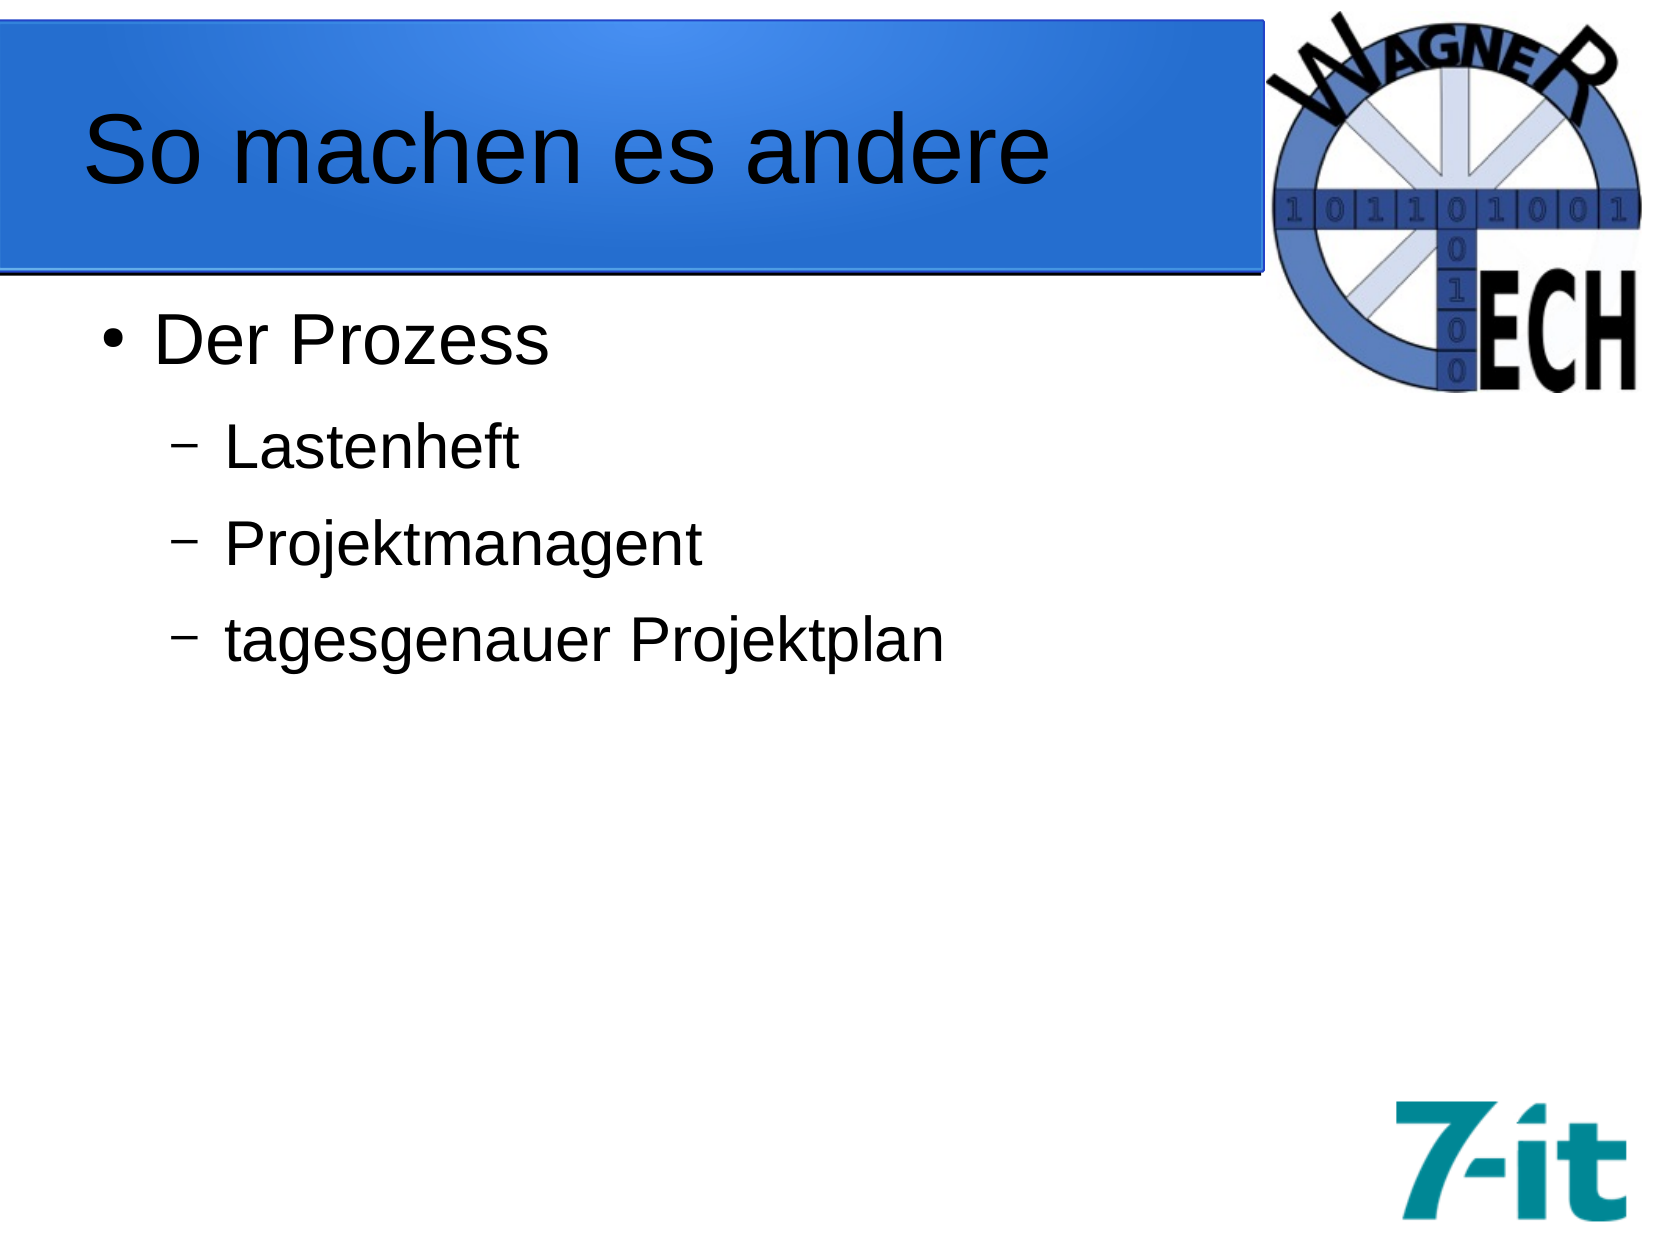

# So machen es andere
Der Prozess
Lastenheft
Projektmanagent
tagesgenauer Projektplan